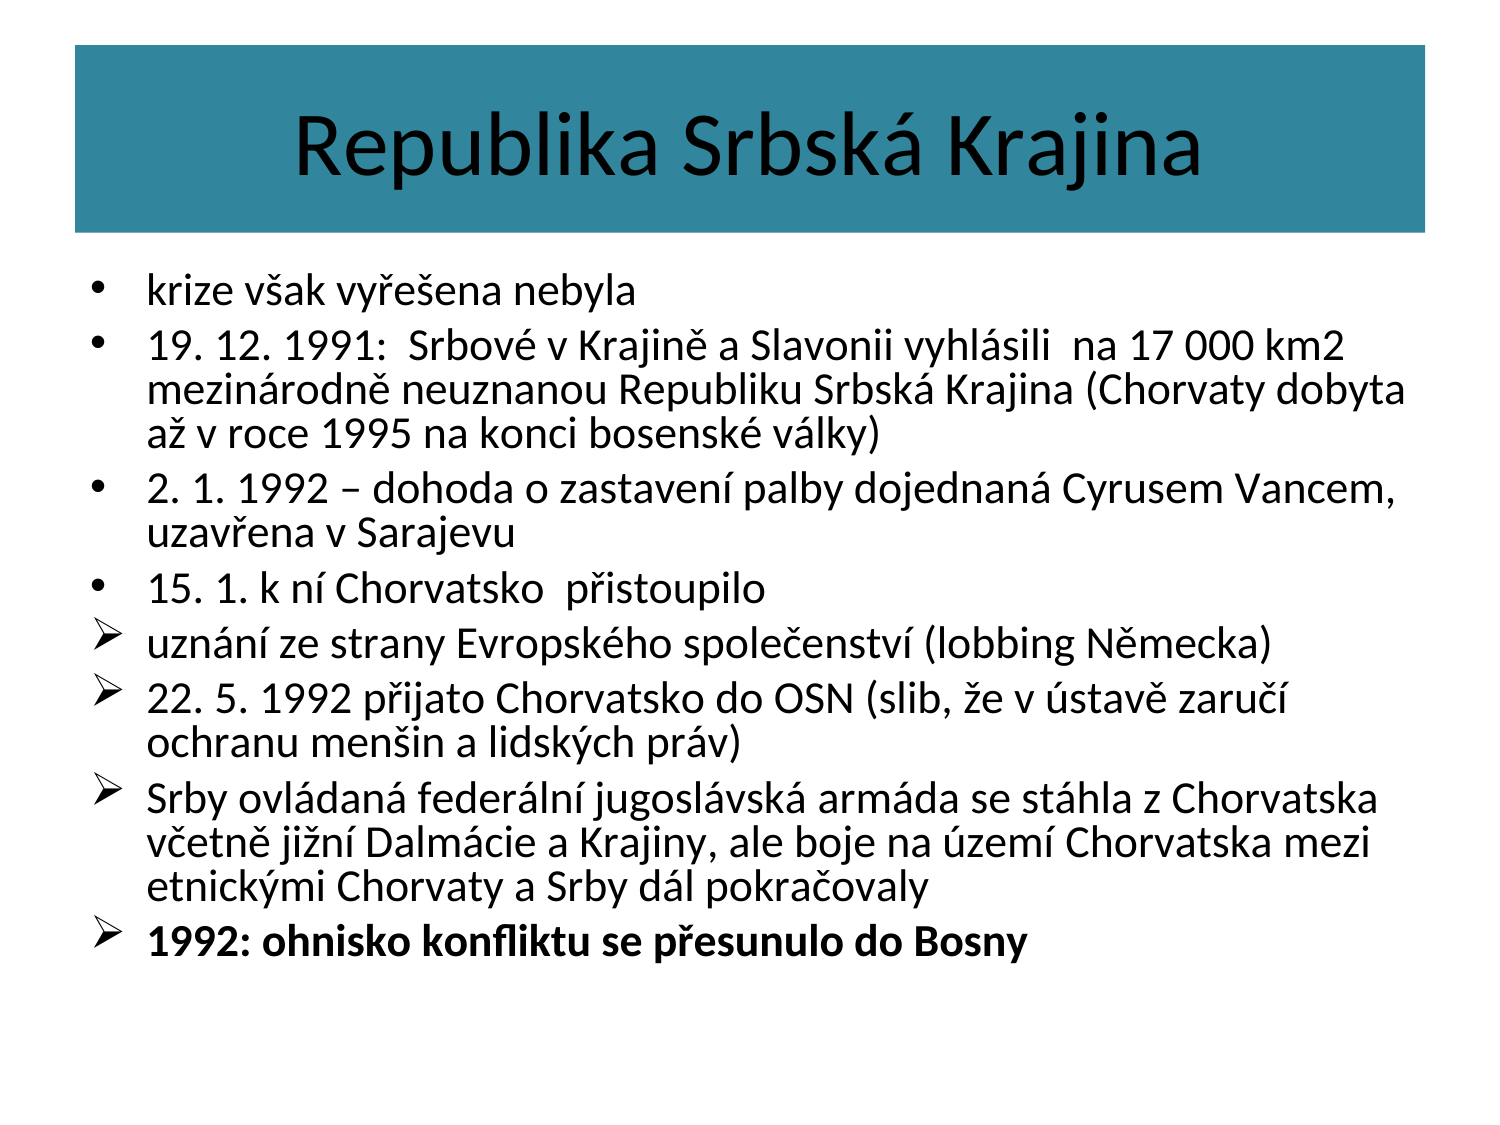

# Republika Srbská Krajina
krize však vyřešena nebyla
19. 12. 1991: Srbové v Krajině a Slavonii vyhlásili na 17 000 km2 mezinárodně neuznanou Republiku Srbská Krajina (Chorvaty dobyta až v roce 1995 na konci bosenské války)
2. 1. 1992 – dohoda o zastavení palby dojednaná Cyrusem Vancem, uzavřena v Sarajevu
15. 1. k ní Chorvatsko přistoupilo
uznání ze strany Evropského společenství (lobbing Německa)
22. 5. 1992 přijato Chorvatsko do OSN (slib, že v ústavě zaručí ochranu menšin a lidských práv)
Srby ovládaná federální jugoslávská armáda se stáhla z Chorvatska včetně jižní Dalmácie a Krajiny, ale boje na území Chorvatska mezi etnickými Chorvaty a Srby dál pokračovaly
1992: ohnisko konfliktu se přesunulo do Bosny